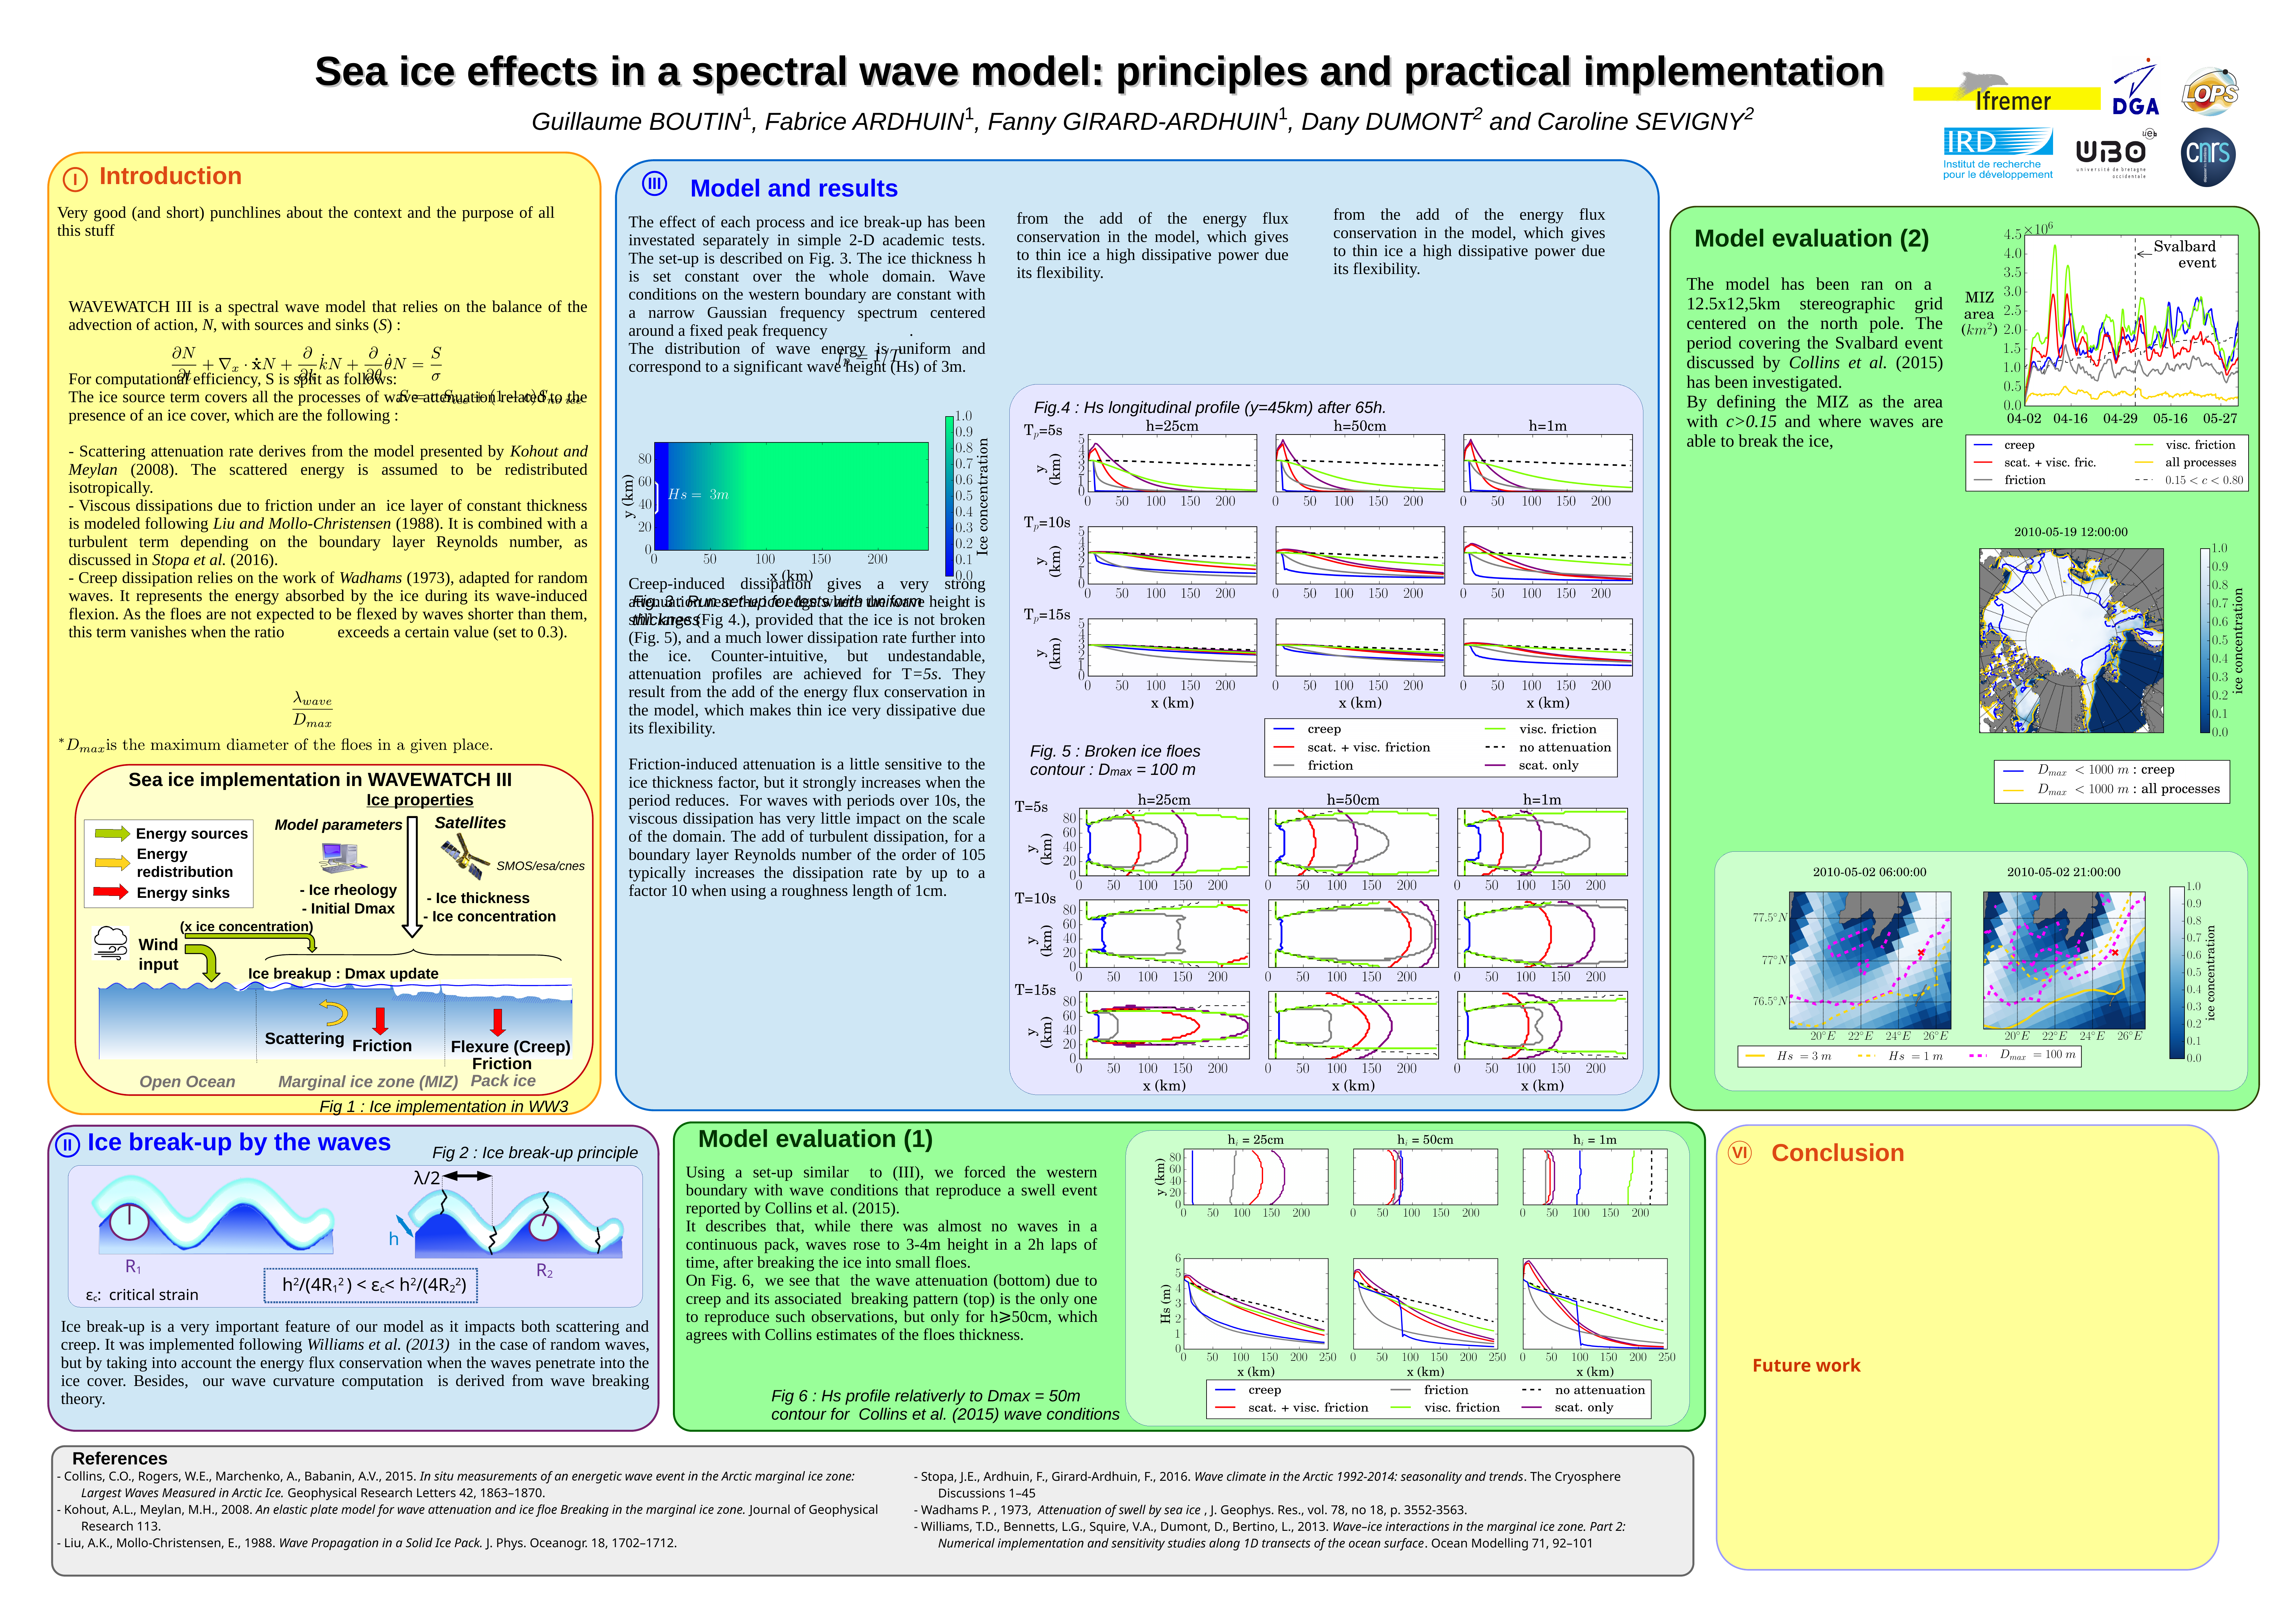

Sea ice effects in a spectral wave model: principles and practical implementation
Guillaume BOUTIN1, Fabrice ARDHUIN1, Fanny GIRARD-ARDHUIN1, Dany DUMONT2 and Caroline SEVIGNY2
Introduction
I
III
Model and results
Very good (and short) punchlines about the context and the purpose of all this stuff
from the add of the energy flux conservation in the model, which gives to thin ice a high dissipative power due its flexibility.
from the add of the energy flux conservation in the model, which gives to thin ice a high dissipative power due its flexibility.
The effect of each process and ice break-up has been investated separately in simple 2-D academic tests. The set-up is described on Fig. 3. The ice thickness h is set constant over the whole domain. Wave conditions on the western boundary are constant with a narrow Gaussian frequency spectrum centered around a fixed peak frequency .
The distribution of wave energy is uniform and correspond to a significant wave height (Hs) of 3m.
Creep-induced dissipation gives a very strong attenuation near the ice edge where the wave height is still large (Fig 4.), provided that the ice is not broken (Fig. 5), and a much lower dissipation rate further into the ice. Counter-intuitive, but undestandable, attenuation profiles are achieved for T=5s. They result from the add of the energy flux conservation in the model, which makes thin ice very dissipative due its flexibility.
Friction-induced attenuation is a little sensitive to the ice thickness factor, but it strongly increases when the period reduces. For waves with periods over 10s, the viscous dissipation has very little impact on the scale of the domain. The add of turbulent dissipation, for a boundary layer Reynolds number of the order of 105 typically increases the dissipation rate by up to a factor 10 when using a roughness length of 1cm.
Model evaluation (2)
The model has been ran on a 12.5x12,5km stereographic grid centered on the north pole. The period covering the Svalbard event discussed by Collins et al. (2015) has been investigated.
By defining the MIZ as the area with c>0.15 and where waves are able to break the ice,
WAVEWATCH III is a spectral wave model that relies on the balance of the advection of action, N, with sources and sinks (S) :
For computational efficiency, S is split as follows:
The ice source term covers all the processes of wave attenuation related to the presence of an ice cover, which are the following :
- Scattering attenuation rate derives from the model presented by Kohout and Meylan (2008). The scattered energy is assumed to be redistributed isotropically.
- Viscous dissipations due to friction under an ice layer of constant thickness is modeled following Liu and Mollo-Christensen (1988). It is combined with a turbulent term depending on the boundary layer Reynolds number, as discussed in Stopa et al. (2016).
- Creep dissipation relies on the work of Wadhams (1973), adapted for random waves. It represents the energy absorbed by the ice during its wave-induced flexion. As the floes are not expected to be flexed by waves shorter than them, this term vanishes when the ratio exceeds a certain value (set to 0.3).
Fig.4 : Hs longitudinal profile (y=45km) after 65h.
V)
Fig. 3 : Run set-up for tests with uniform thickness
Fig. 5 : Broken ice floes contour : Dmax = 100 m
Sea ice implementation in WAVEWATCH III
Ice properties
Satellites
Model parameters
Energy sources
Energy redistribution
SMOS/esa/cnes
- Ice rheology
Energy sinks
- Ice thickness
- Initial Dmax
- Ice concentration
(x ice concentration)
Wind input
Ice breakup : Dmax update
Scattering
Friction
Flexure (Creep)
Friction
Pack ice
Open Ocean
Marginal ice zone (MIZ)
I)
IV)
II)
Fig 1 : Ice implementation in WW3
Model evaluation (1)
Ice break-up by the waves
II
Conclusion
Fig 2 : Ice break-up principle
VI
Using a set-up similar to (III), we forced the western boundary with wave conditions that reproduce a swell event reported by Collins et al. (2015).
It describes that, while there was almost no waves in a continuous pack, waves rose to 3-4m height in a 2h laps of time, after breaking the ice into small floes.
On Fig. 6, we see that the wave attenuation (bottom) due to creep and its associated breaking pattern (top) is the only one to reproduce such observations, but only for h⩾50cm, which agrees with Collins estimates of the floes thickness.
λ/2
VI)
Dmax = 50m (completely broken ice)
h
III)
R1
R2
h2/(4R12 ) < εc< h2/(4R22)
εc: critical strain
Ice break-up is a very important feature of our model as it impacts both scattering and creep. It was implemented following Williams et al. (2013) in the case of random waves, but by taking into account the energy flux conservation when the waves penetrate into the ice cover. Besides, our wave curvature computation is derived from wave breaking theory.
Future work
Hs (y = 45km)
Fig 6 : Hs profile relativerly to Dmax = 50m contour for Collins et al. (2015) wave conditions
References
- Collins, C.O., Rogers, W.E., Marchenko, A., Babanin, A.V., 2015. In situ measurements of an energetic wave event in the Arctic marginal ice zone: 		Largest Waves Measured in Arctic Ice. Geophysical Research Letters 42, 1863–1870.
- Kohout, A.L., Meylan, M.H., 2008. An elastic plate model for wave attenuation and ice floe Breaking in the marginal ice zone. Journal of Geophysical 	Research 113.
- Liu, A.K., Mollo-Christensen, E., 1988. Wave Propagation in a Solid Ice Pack. J. Phys. Oceanogr. 18, 1702–1712.
- Stopa, J.E., Ardhuin, F., Girard-Ardhuin, F., 2016. Wave climate in the Arctic 1992-2014: seasonality and trends. The Cryosphere 				Discussions 1–45
- Wadhams P. , 1973, Attenuation of swell by sea ice , J. Geophys. Res., vol. 78, no 18, p. 3552‑3563.
- Williams, T.D., Bennetts, L.G., Squire, V.A., Dumont, D., Bertino, L., 2013. Wave–ice interactions in the marginal ice zone. Part 2: 				Numerical implementation and sensitivity studies along 1D transects of the ocean surface. Ocean Modelling 71, 92–101